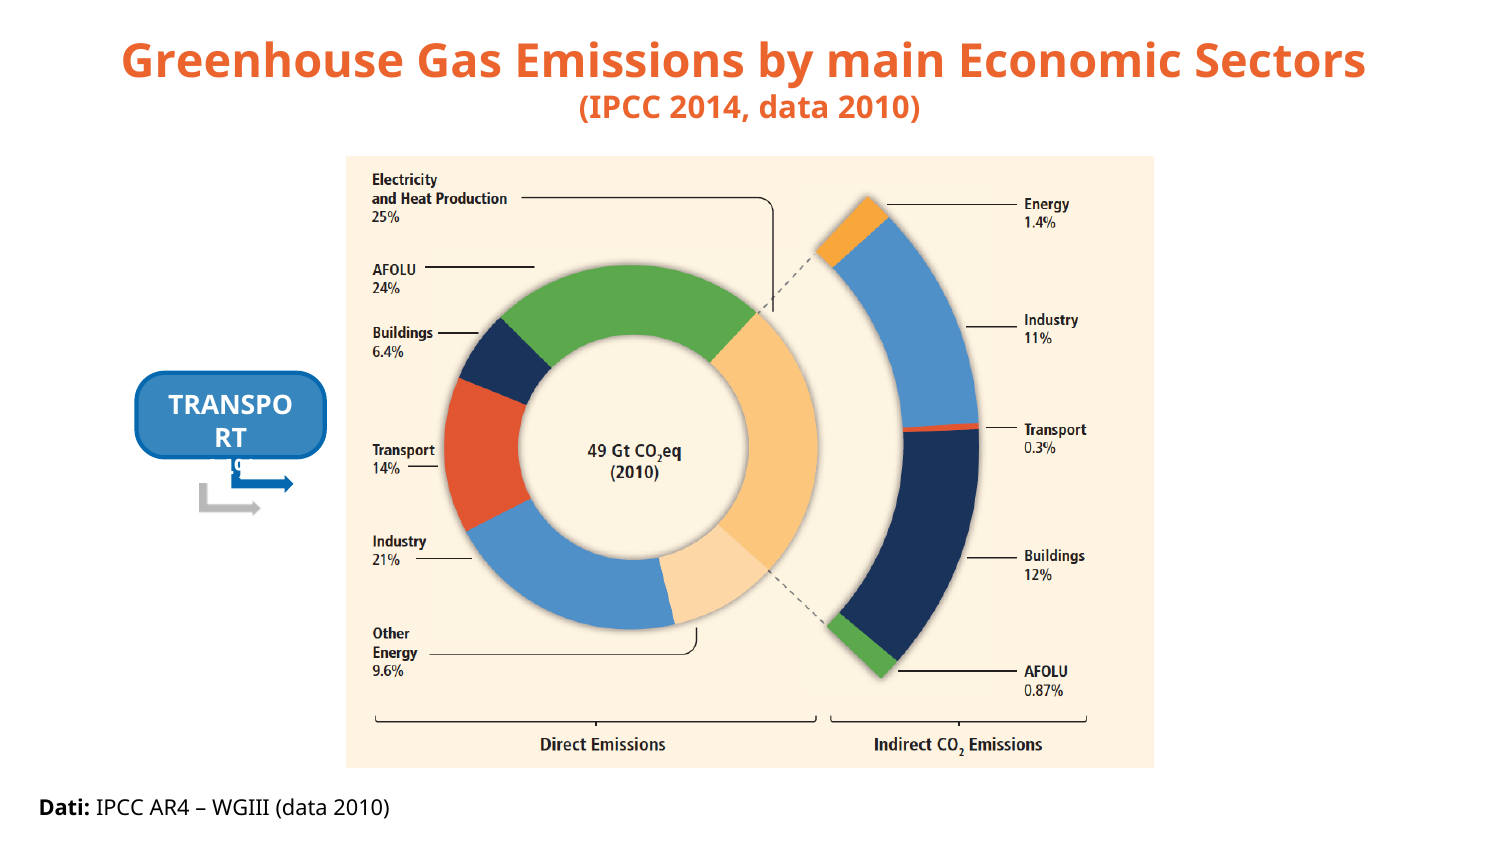

Greenhouse Gas Emissions by main Economic Sectors
(IPCC 2014, data 2010)
TRANSPORT
14%
Dati: IPCC AR4 – WGIII (data 2010)